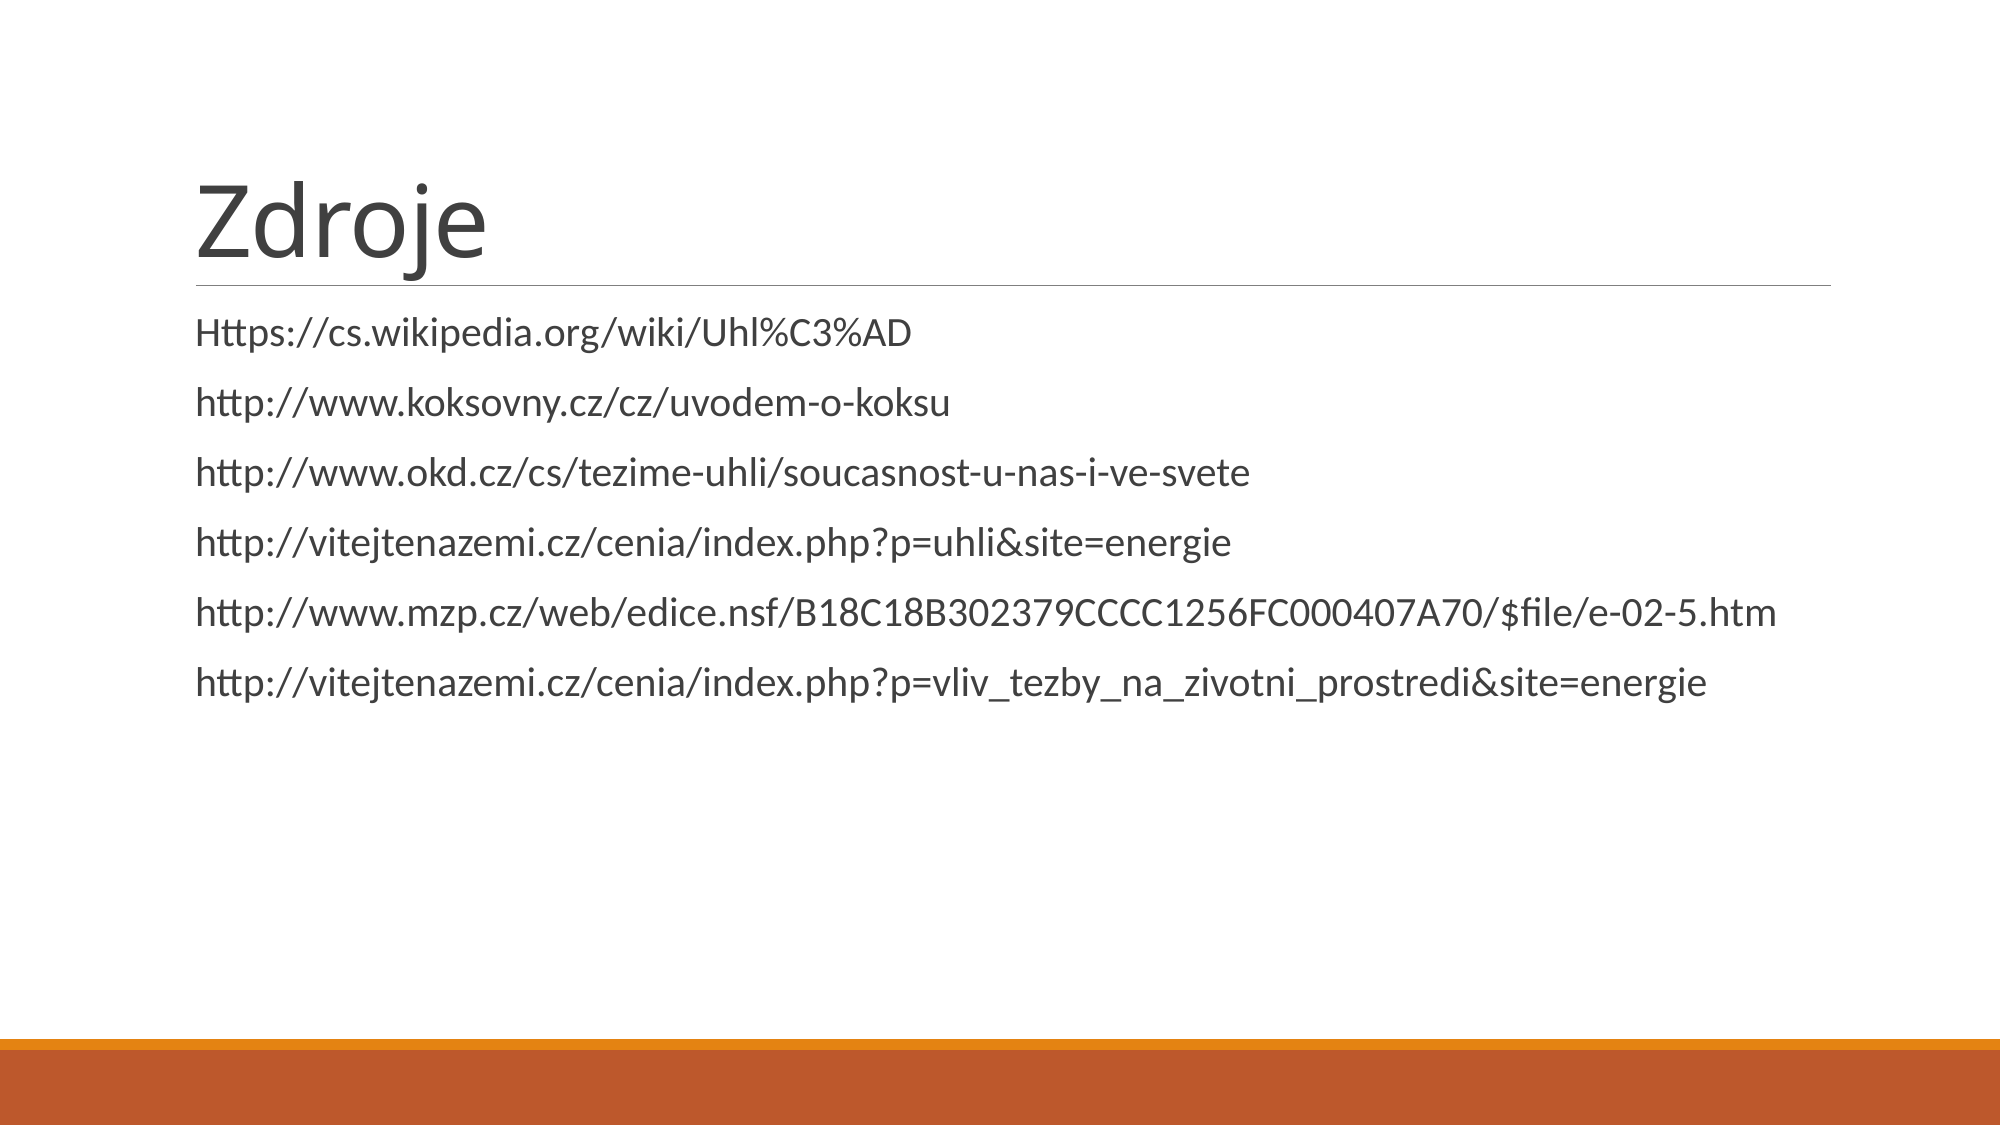

# Zdroje
Https://cs.wikipedia.org/wiki/Uhl%C3%AD
http://www.koksovny.cz/cz/uvodem-o-koksu
http://www.okd.cz/cs/tezime-uhli/soucasnost-u-nas-i-ve-svete
http://vitejtenazemi.cz/cenia/index.php?p=uhli&site=energie
http://www.mzp.cz/web/edice.nsf/B18C18B302379CCCC1256FC000407A70/$file/e-02-5.htm
http://vitejtenazemi.cz/cenia/index.php?p=vliv_tezby_na_zivotni_prostredi&site=energie